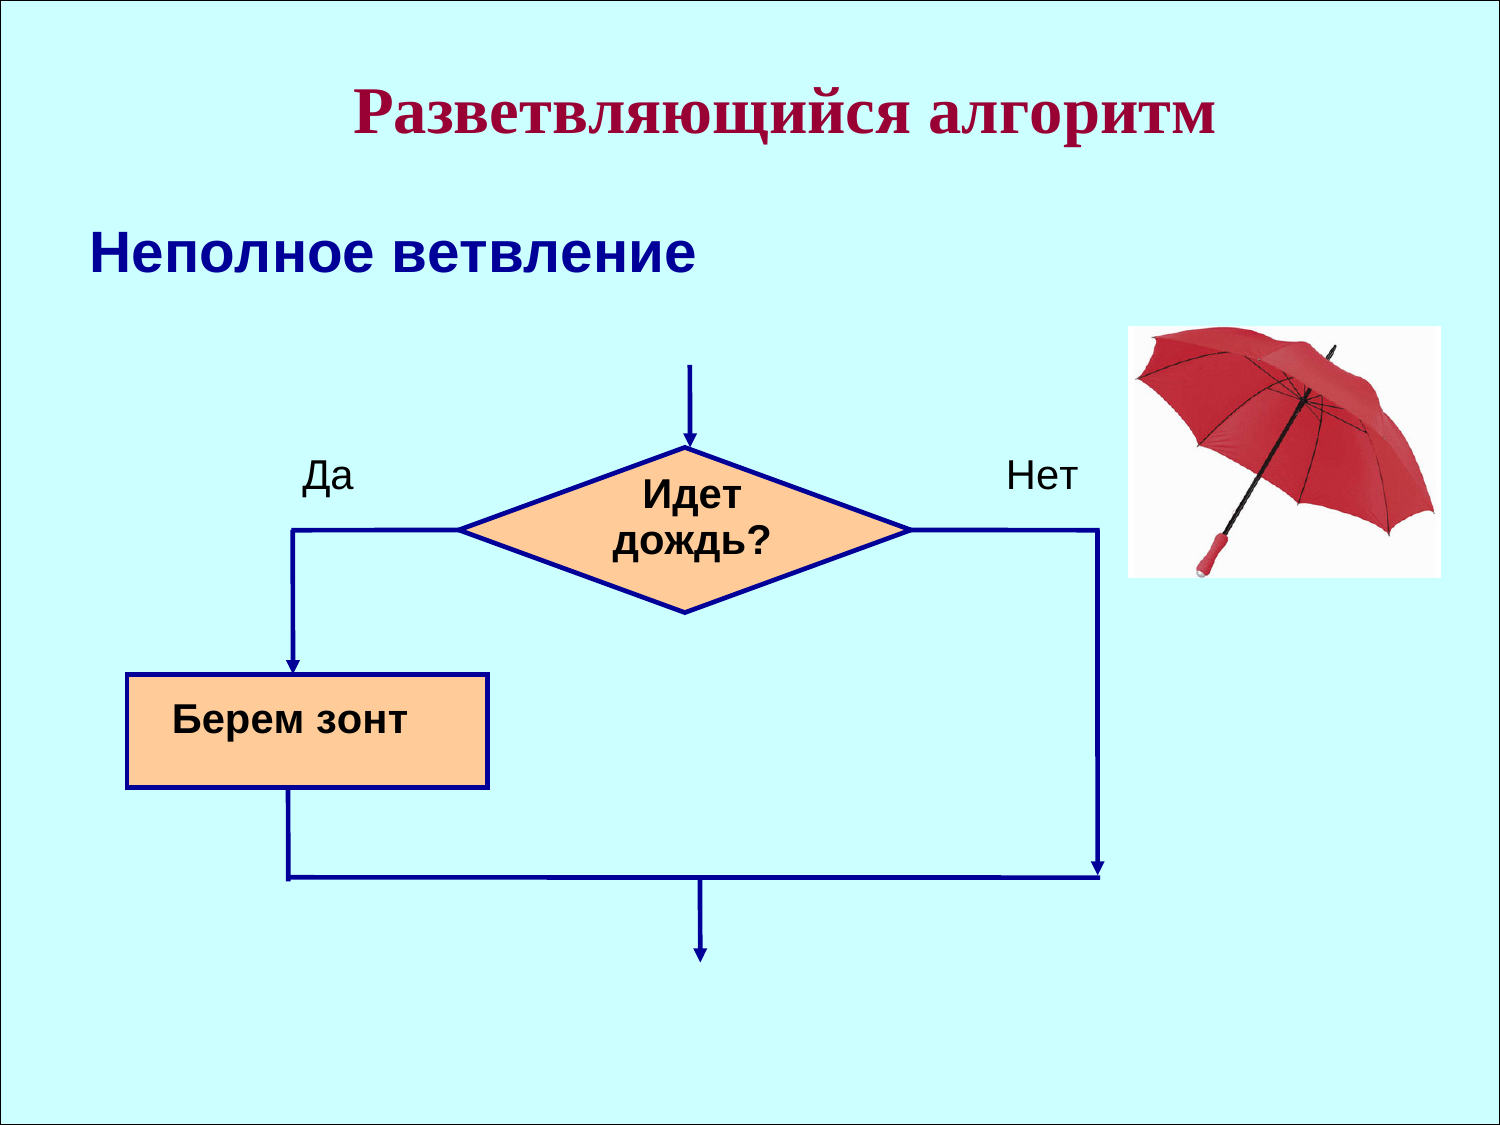

Разветвляющийся алгоритм
Неполное ветвление
Да
Нет
Идет
дождь?
Берем зонт